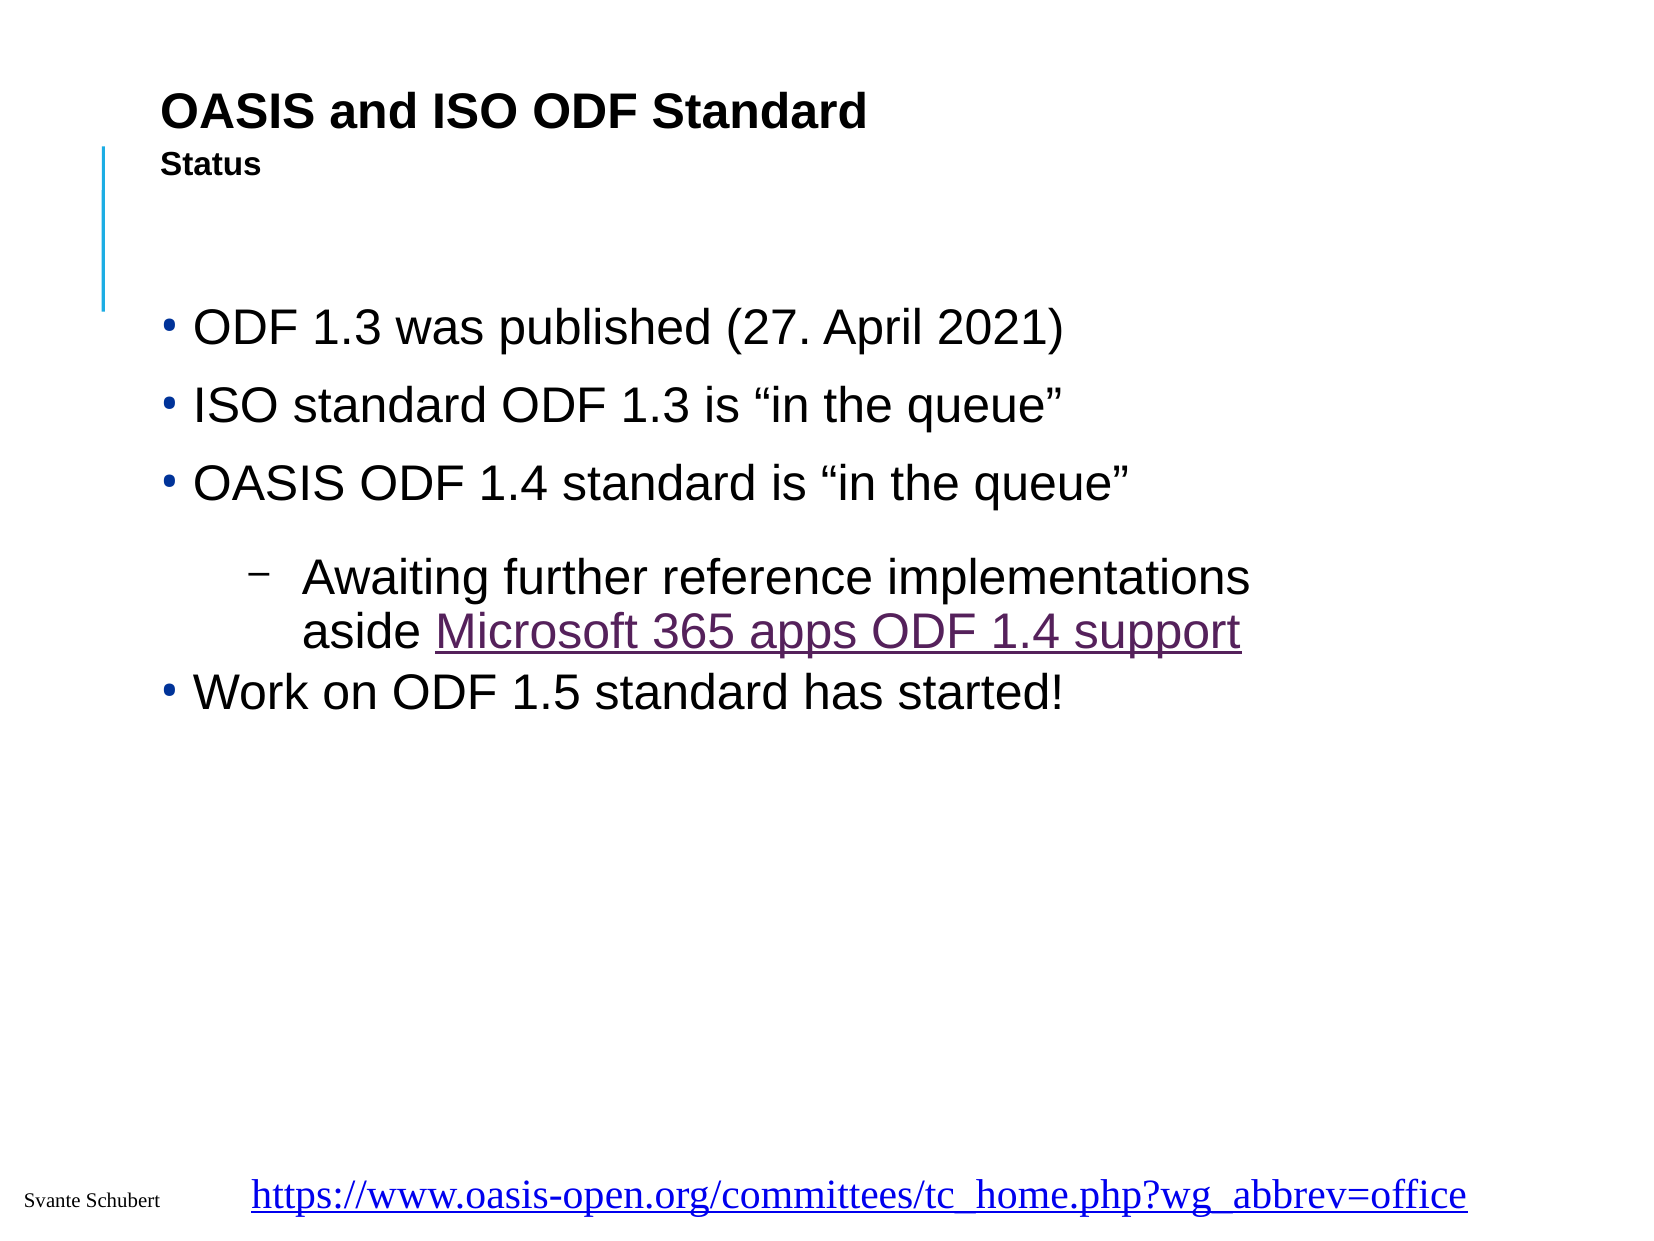

# OASIS and ISO ODF Standard Status
 ODF 1.3 was published (27. April 2021)
 ISO standard ODF 1.3 is “in the queue”
 OASIS ODF 1.4 standard is “in the queue”
Awaiting further reference implementations
aside Microsoft 365 apps ODF 1.4 support
 Work on ODF 1.5 standard has started!
https://www.oasis-open.org/committees/tc_home.php?wg_abbrev=office
Svante Schubert